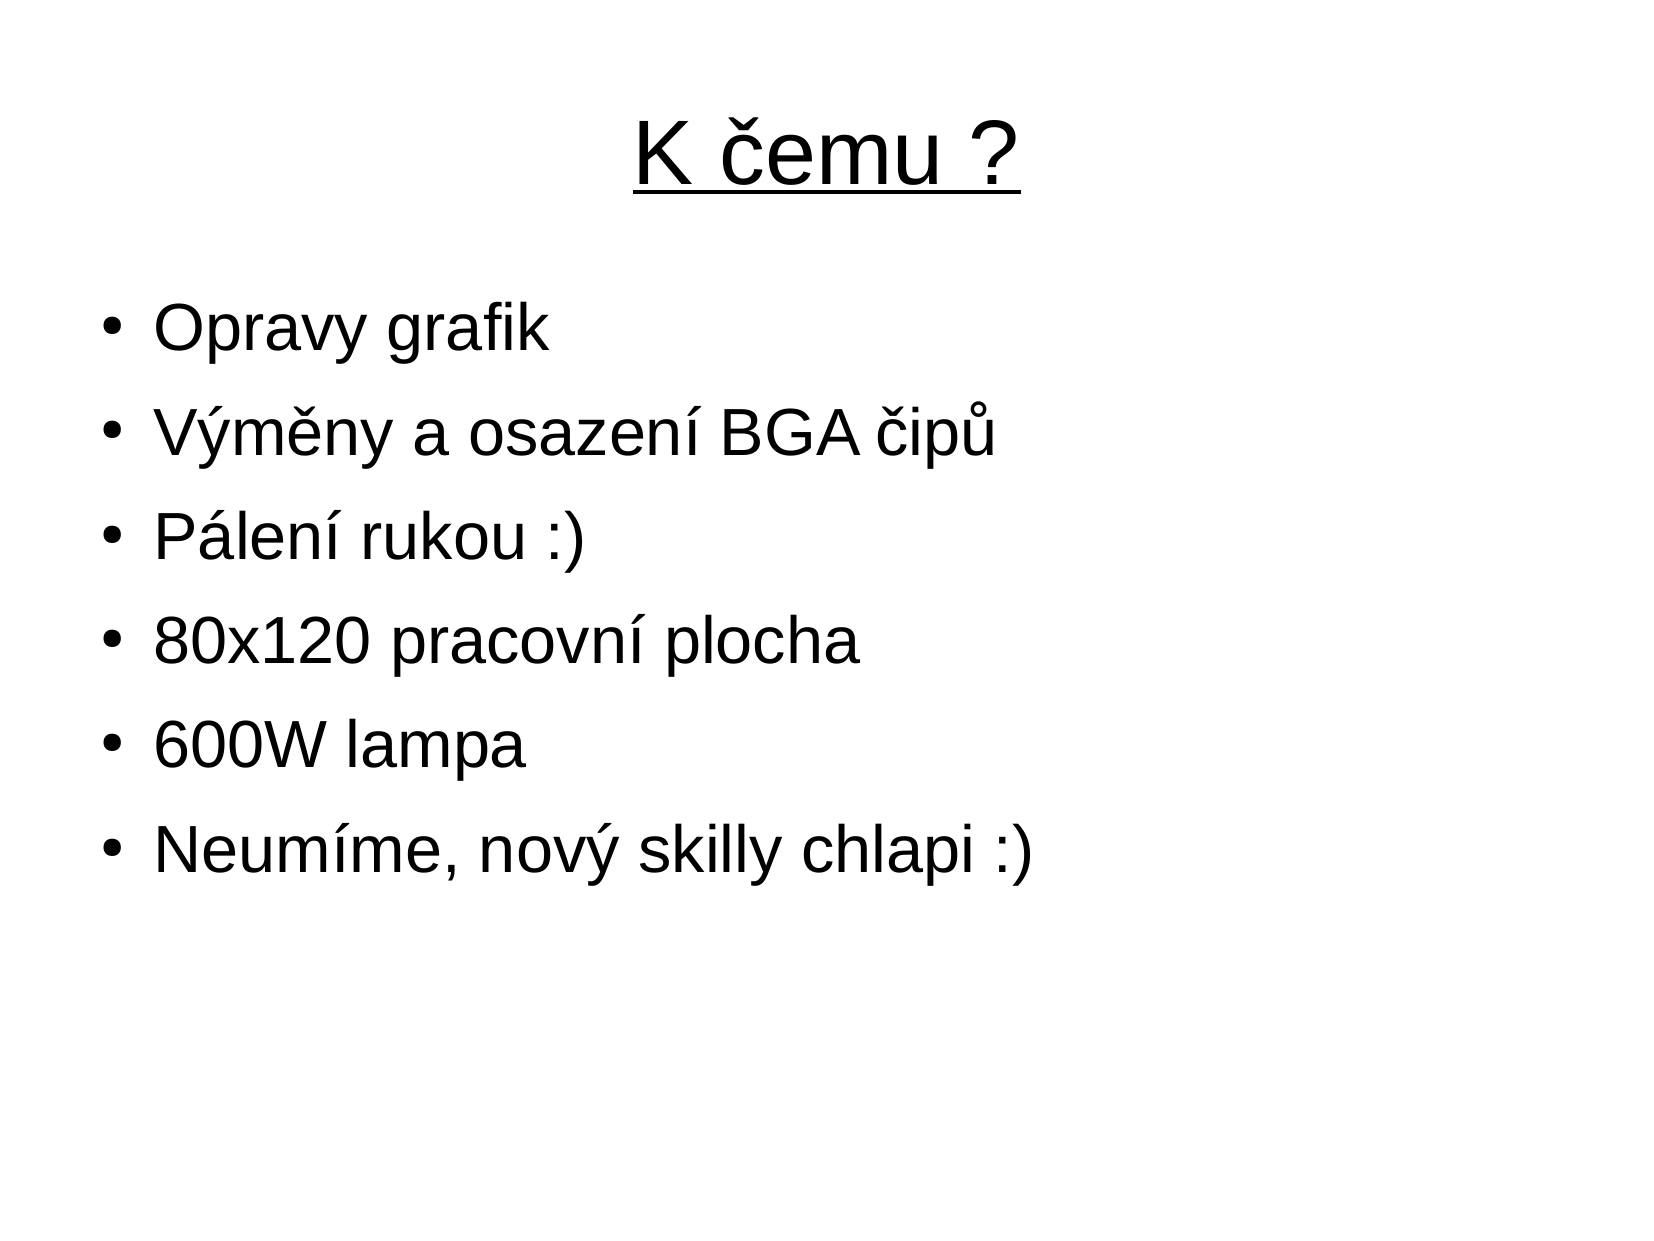

# K čemu ?
Opravy grafik
Výměny a osazení BGA čipů
Pálení rukou :)
80x120 pracovní plocha
600W lampa
Neumíme, nový skilly chlapi :)